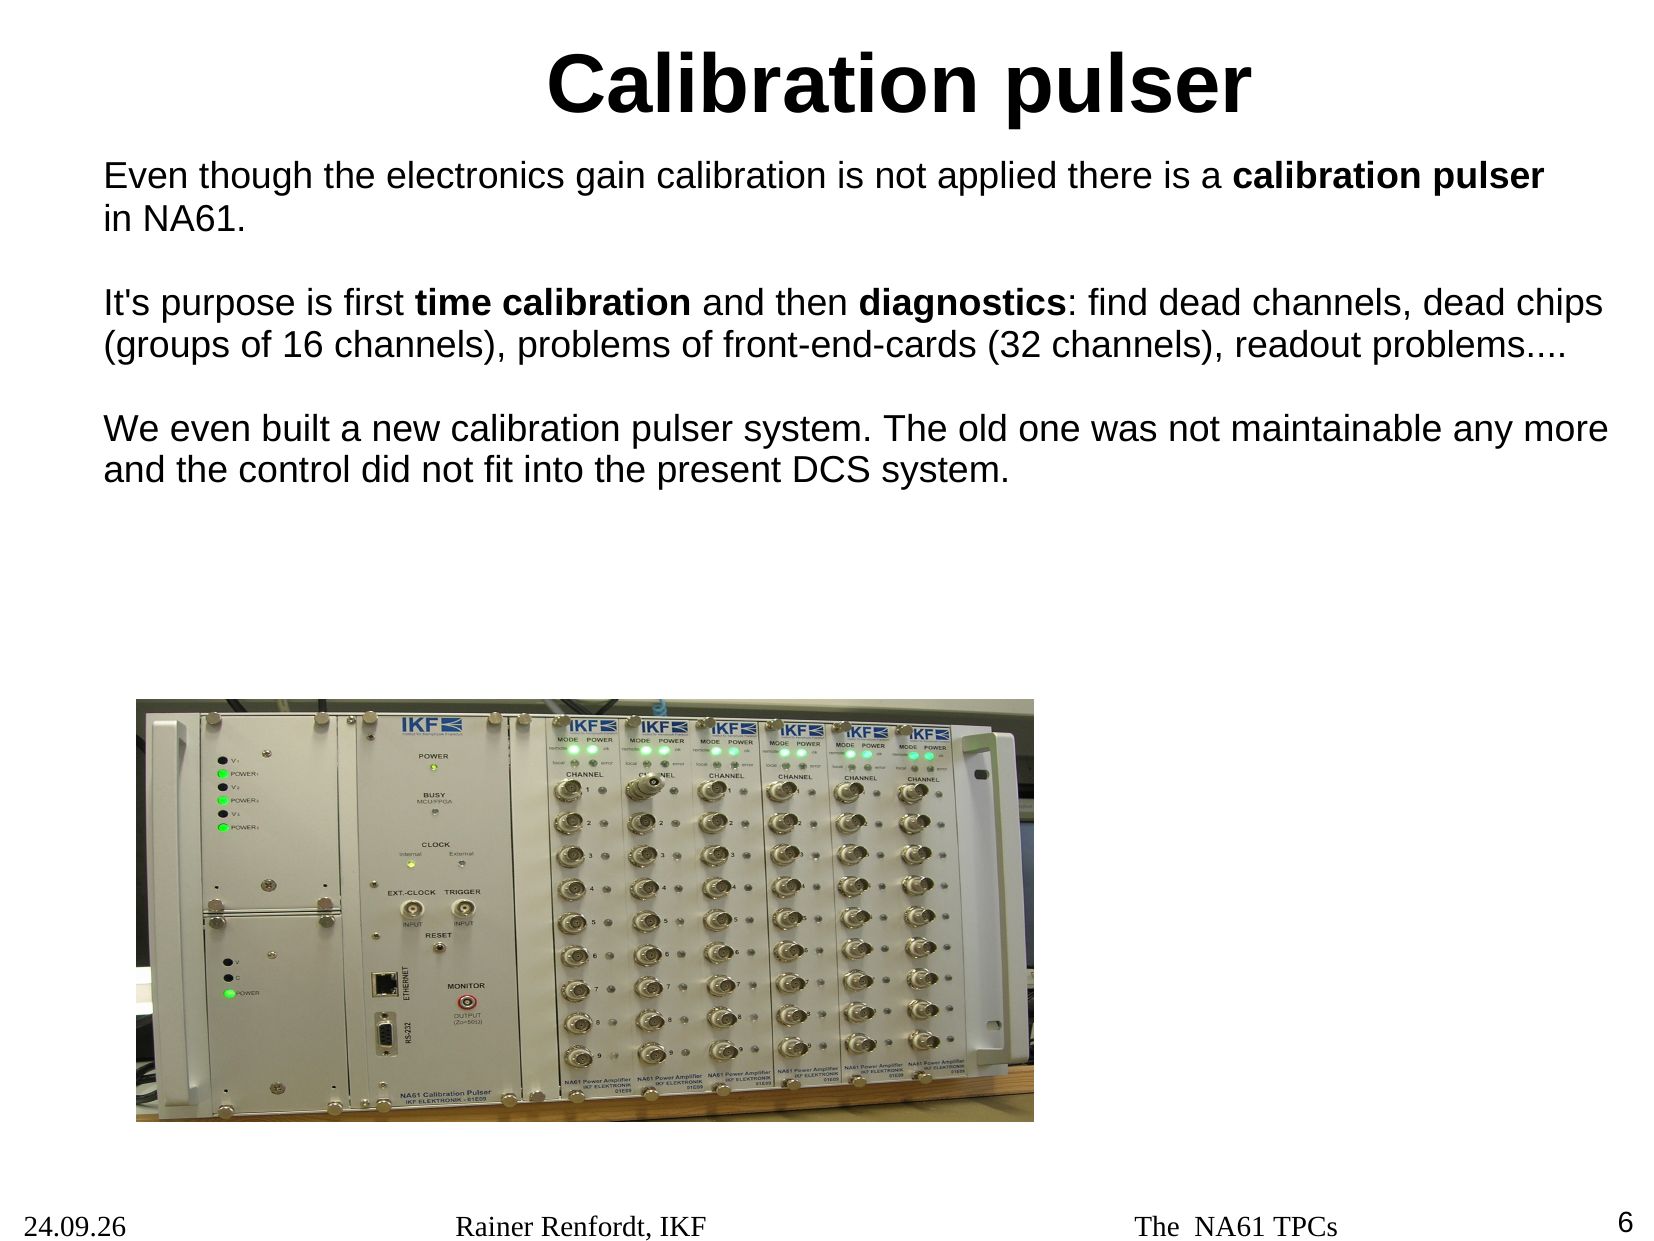

Calibration pulser
Even though the electronics gain calibration is not applied there is a calibration pulser
in NA61.
It's purpose is first time calibration and then diagnostics: find dead channels, dead chips
(groups of 16 channels), problems of front-end-cards (32 channels), readout problems....
We even built a new calibration pulser system. The old one was not maintainable any more
and the control did not fit into the present DCS system.